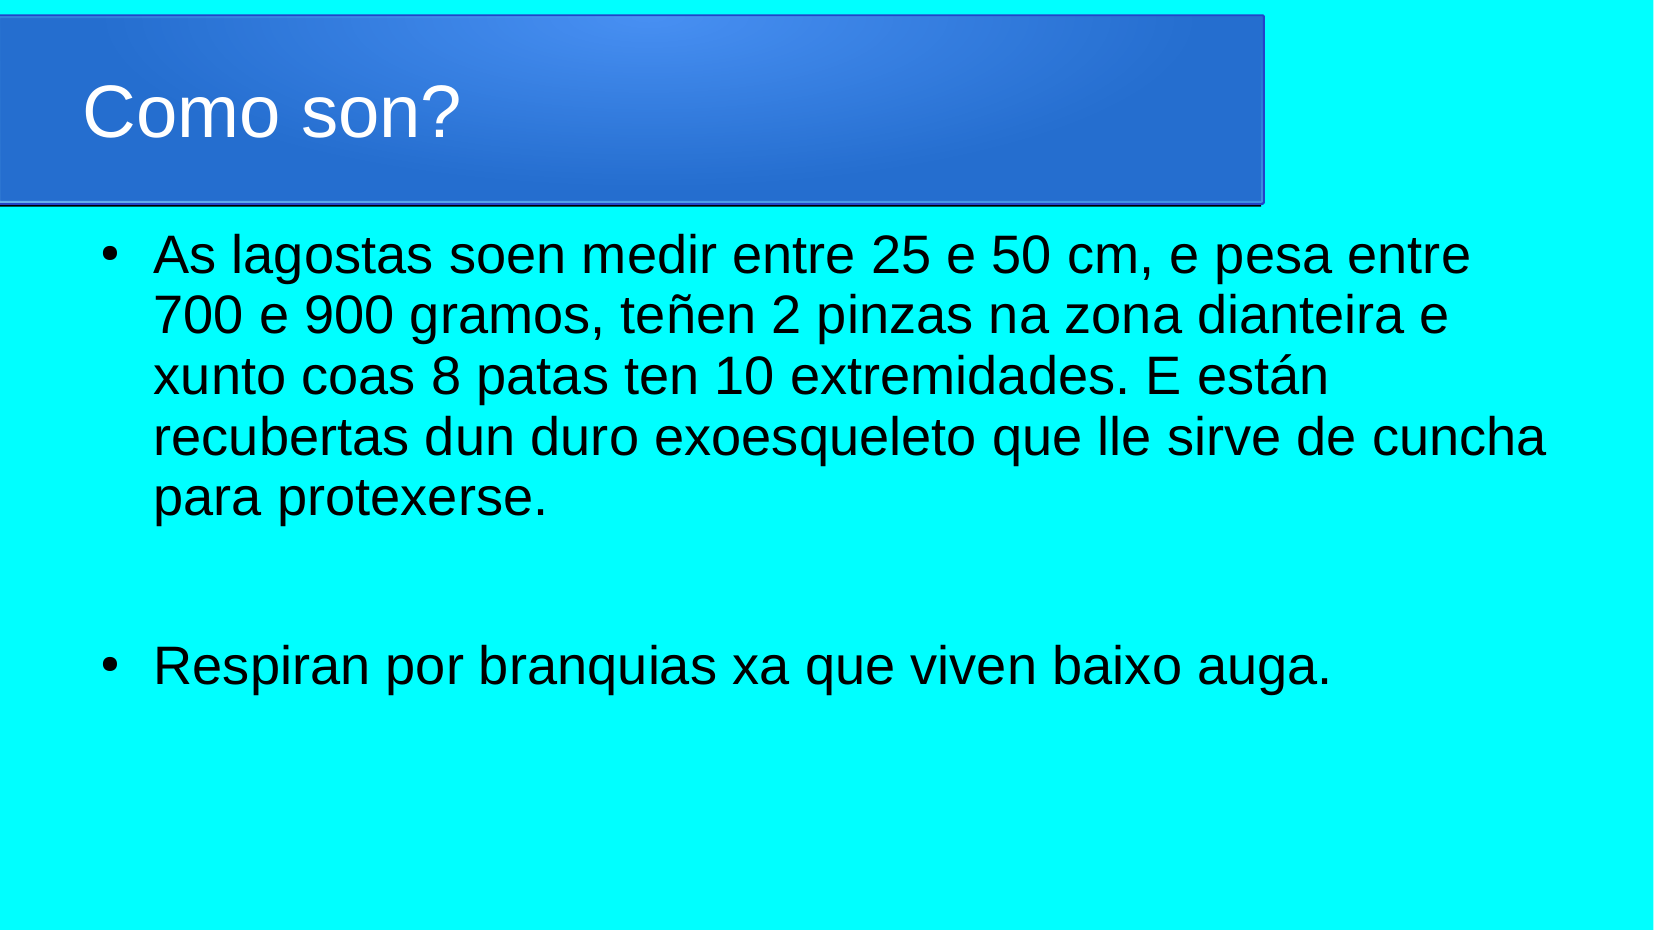

# Como son?
As lagostas soen medir entre 25 e 50 cm, e pesa entre 700 e 900 gramos, teñen 2 pinzas na zona dianteira e xunto coas 8 patas ten 10 extremidades. E están recubertas dun duro exoesqueleto que lle sirve de cuncha para protexerse.
Respiran por branquias xa que viven baixo auga.